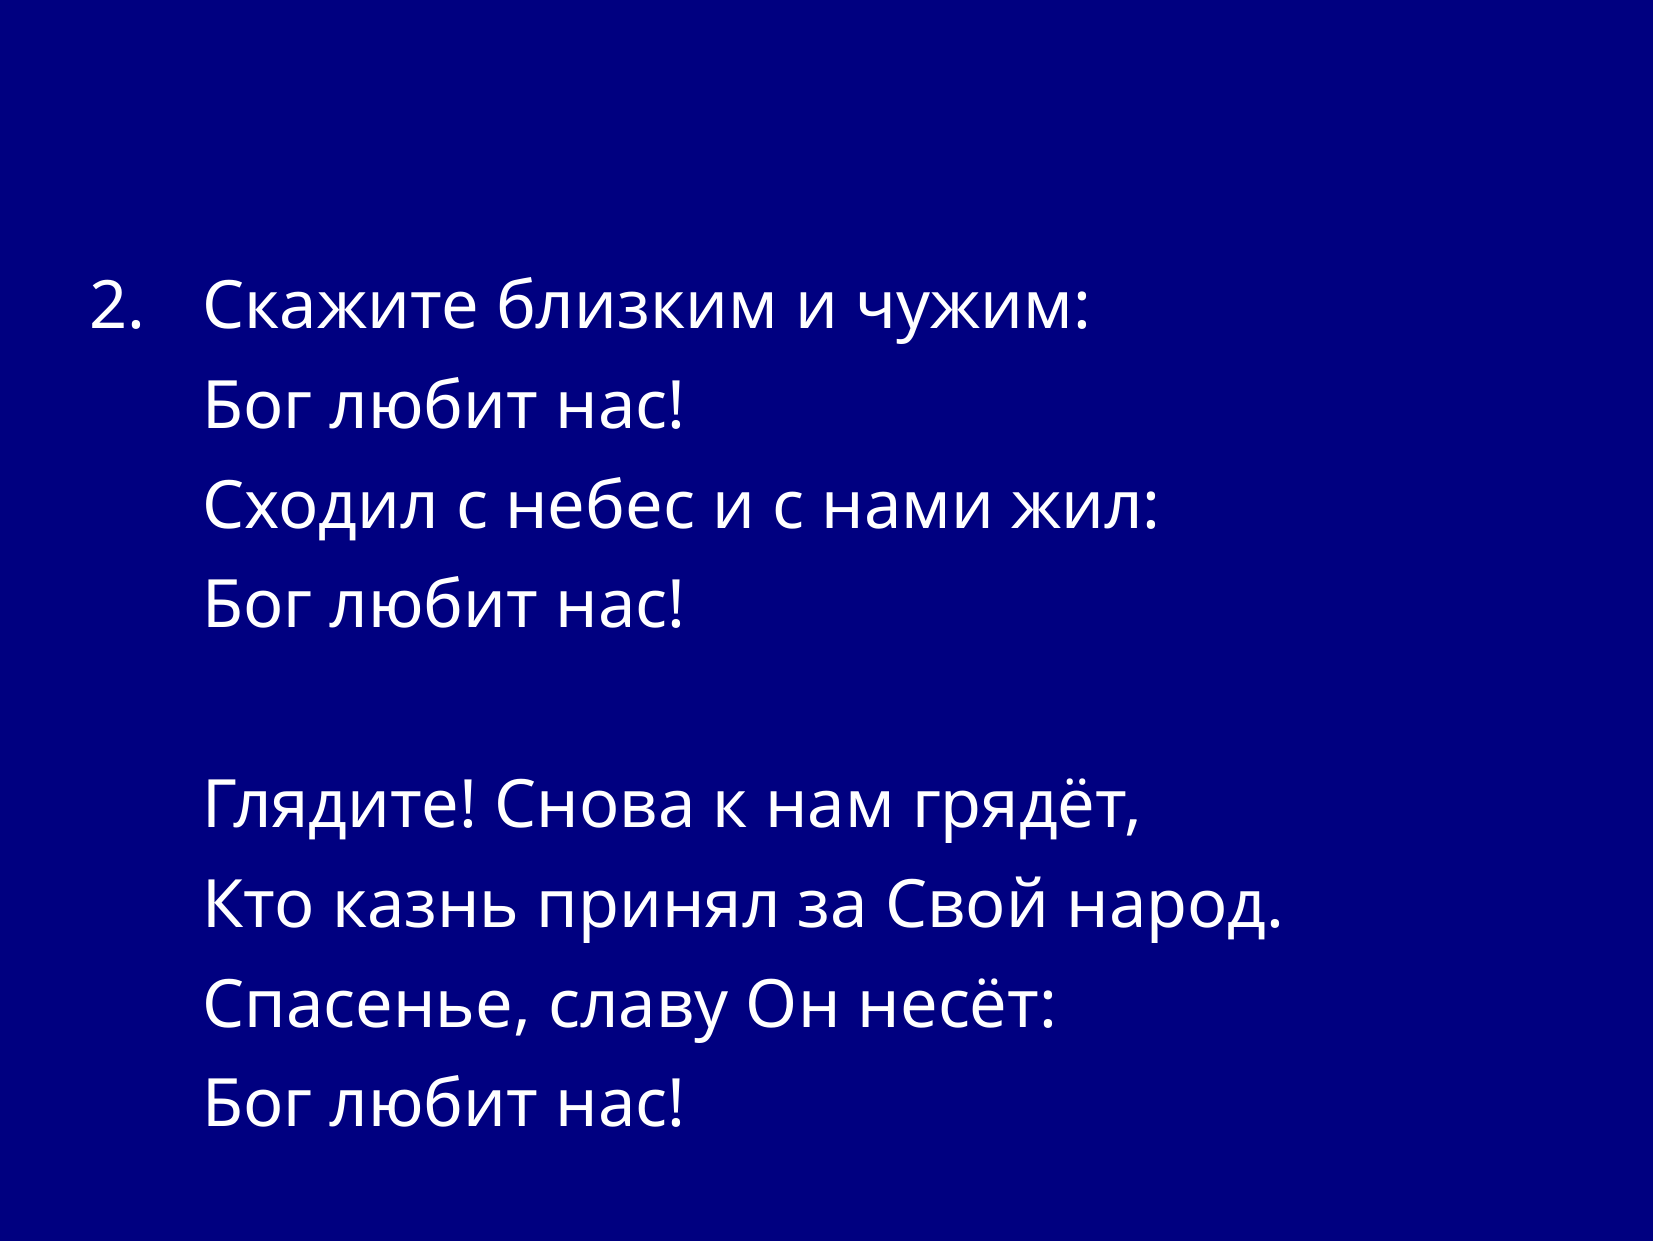

2.	Скажите близким и чужим:
	Бог любит нас!
	Сходил с небес и с нами жил:
	Бог любит нас!
	Глядите! Снова к нам грядёт,
	Кто казнь принял за Свой народ.
	Спасенье, славу Он несёт:
	Бог любит нас!